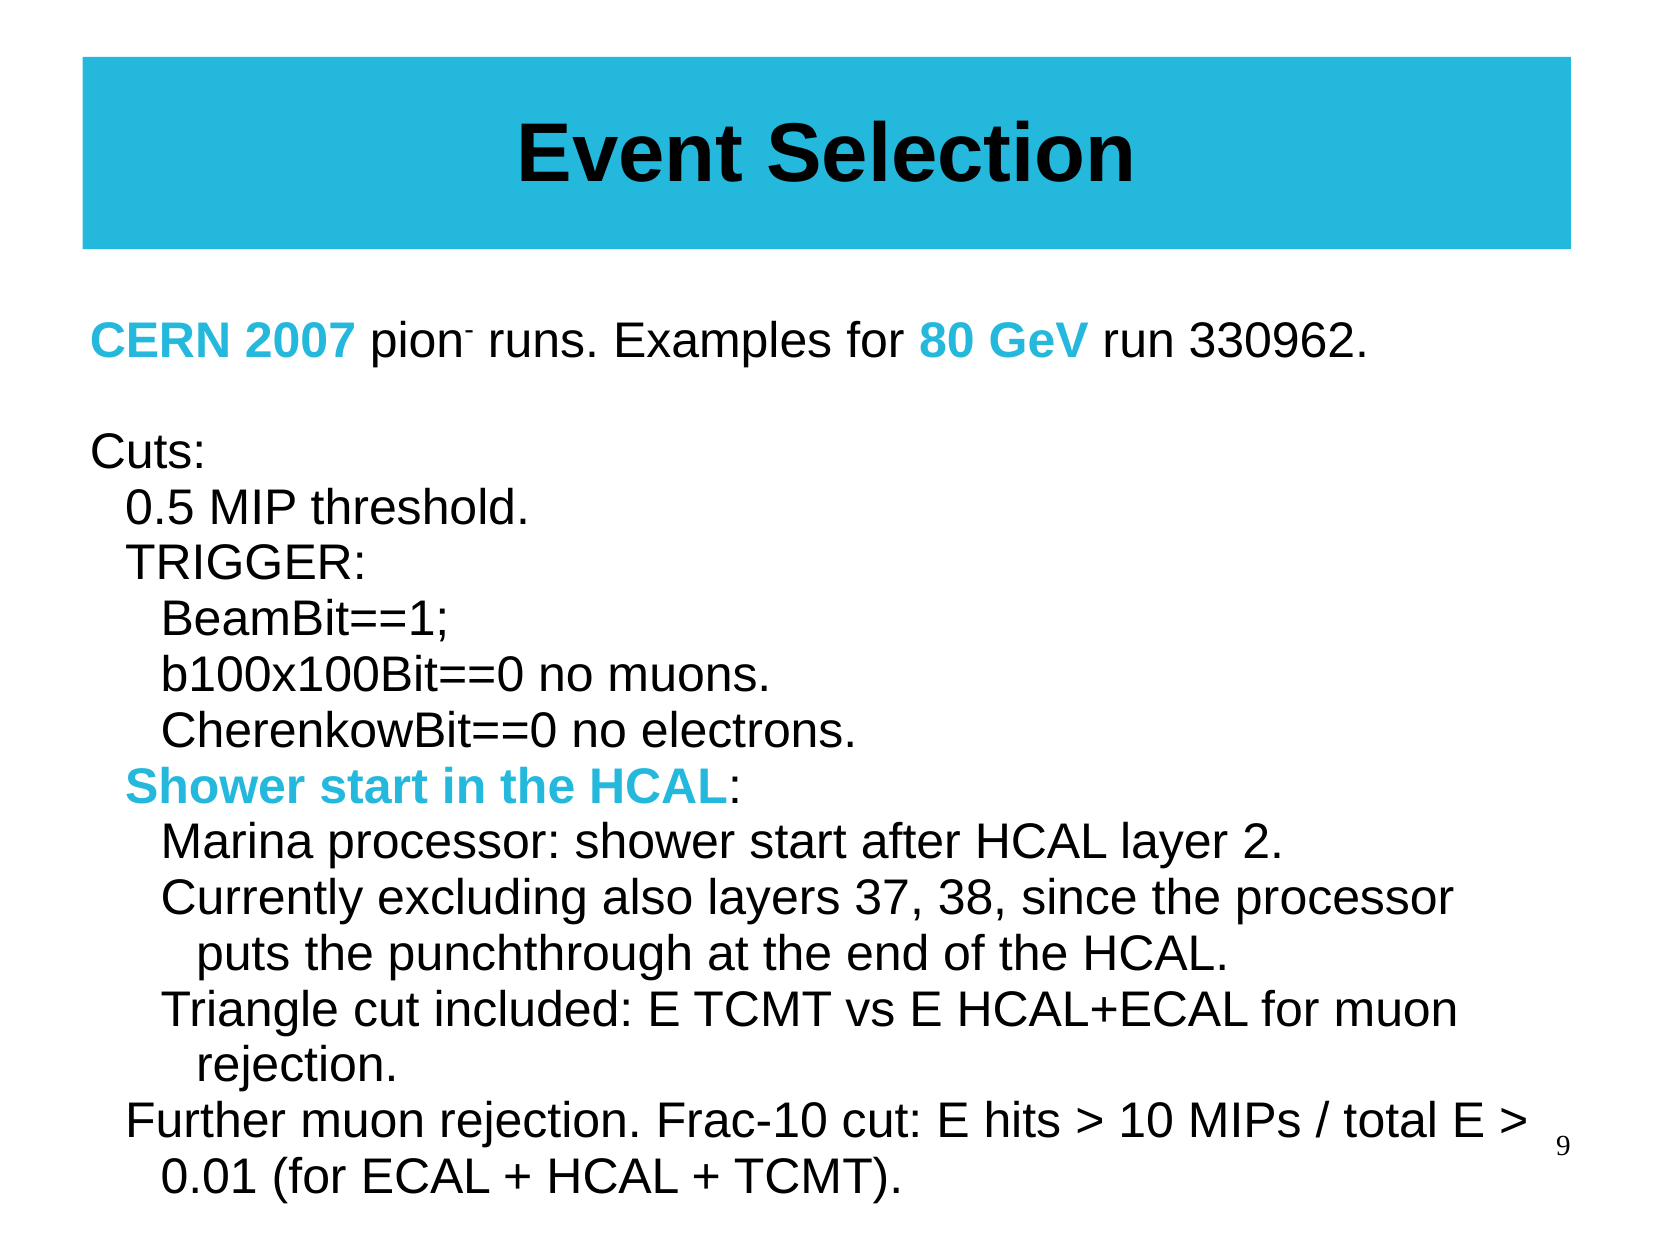

# Event Selection
CERN 2007 pion- runs. Examples for 80 GeV run 330962.
Cuts:
0.5 MIP threshold.
TRIGGER:
BeamBit==1;
b100x100Bit==0 no muons.
CherenkowBit==0 no electrons.
Shower start in the HCAL:
Marina processor: shower start after HCAL layer 2.
Currently excluding also layers 37, 38, since the processor puts the punchthrough at the end of the HCAL.
Triangle cut included: E TCMT vs E HCAL+ECAL for muon rejection.
Further muon rejection. Frac-10 cut: E hits > 10 MIPs / total E > 0.01 (for ECAL + HCAL + TCMT).
9